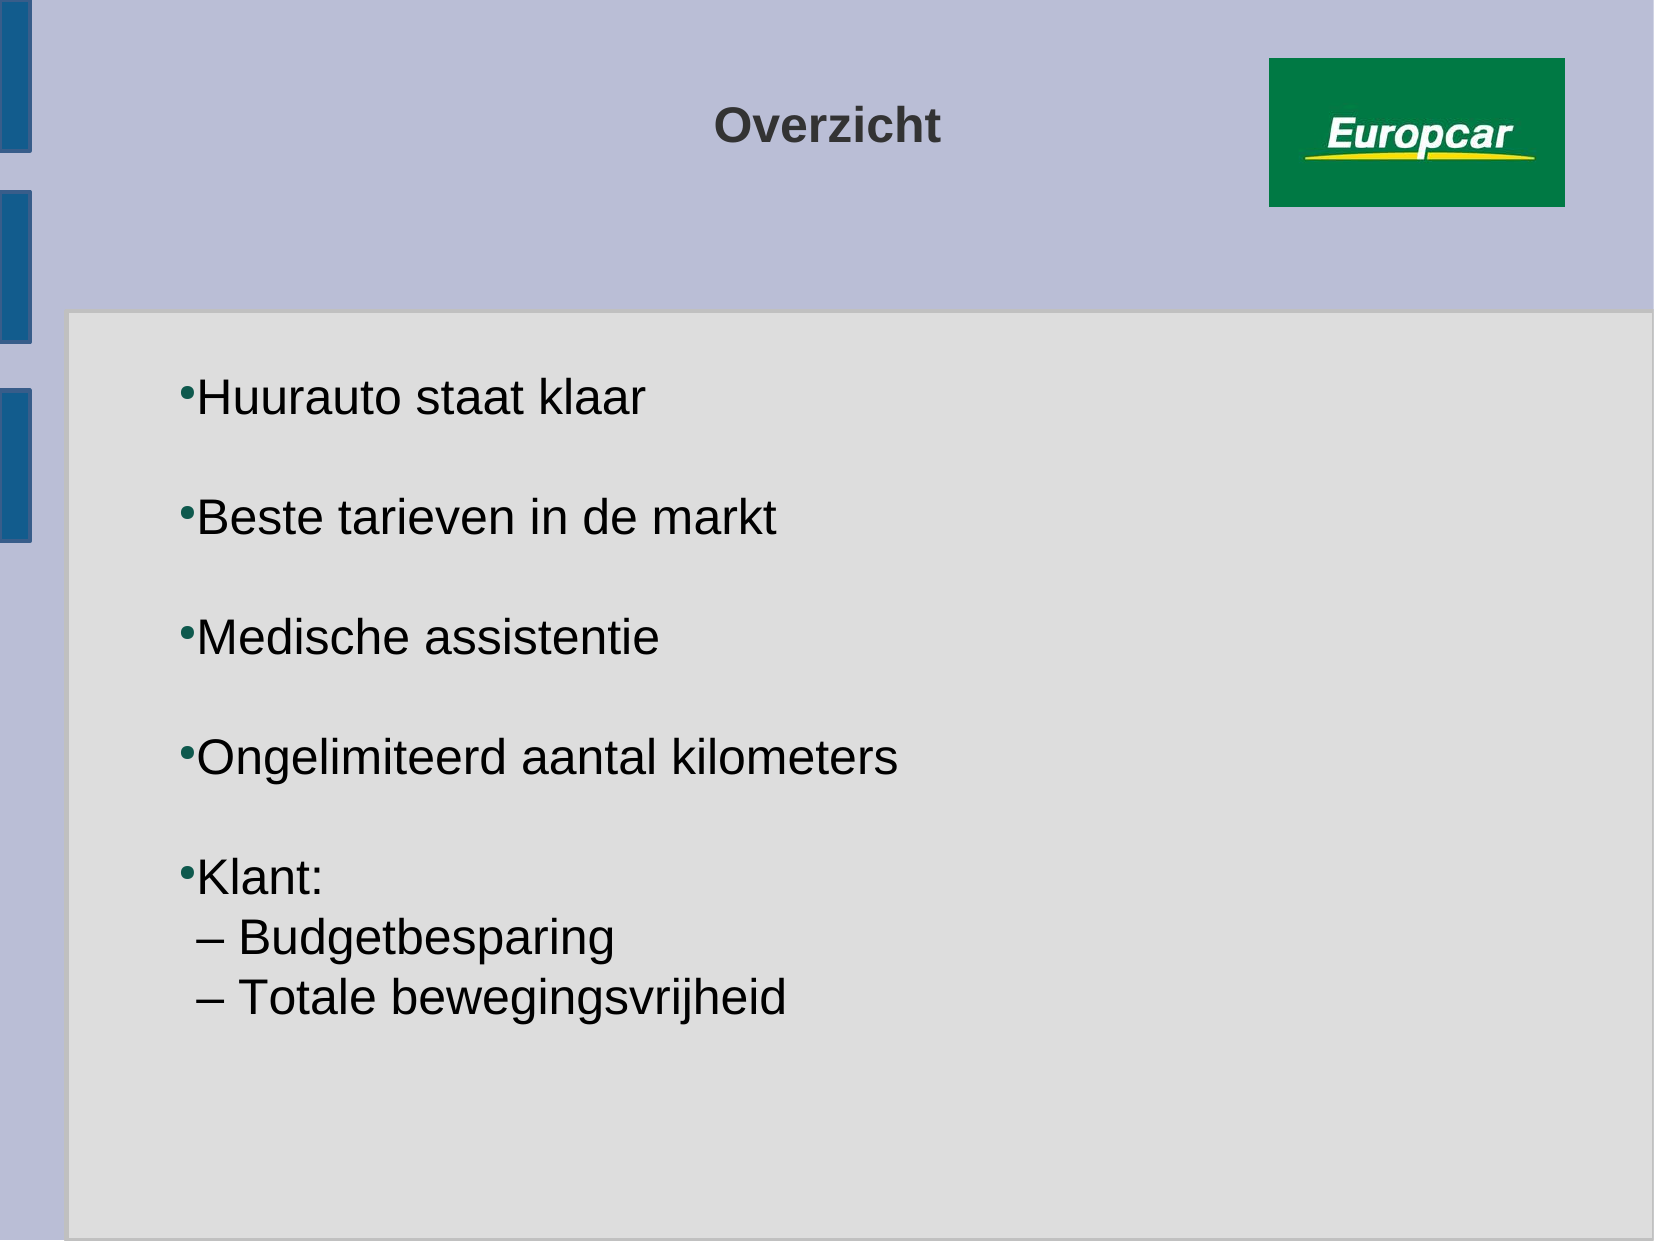

# Overzicht
Huurauto staat klaar
Beste tarieven in de markt
Medische assistentie
Ongelimiteerd aantal kilometers
Klant:
– Budgetbesparing
– Totale bewegingsvrijheid